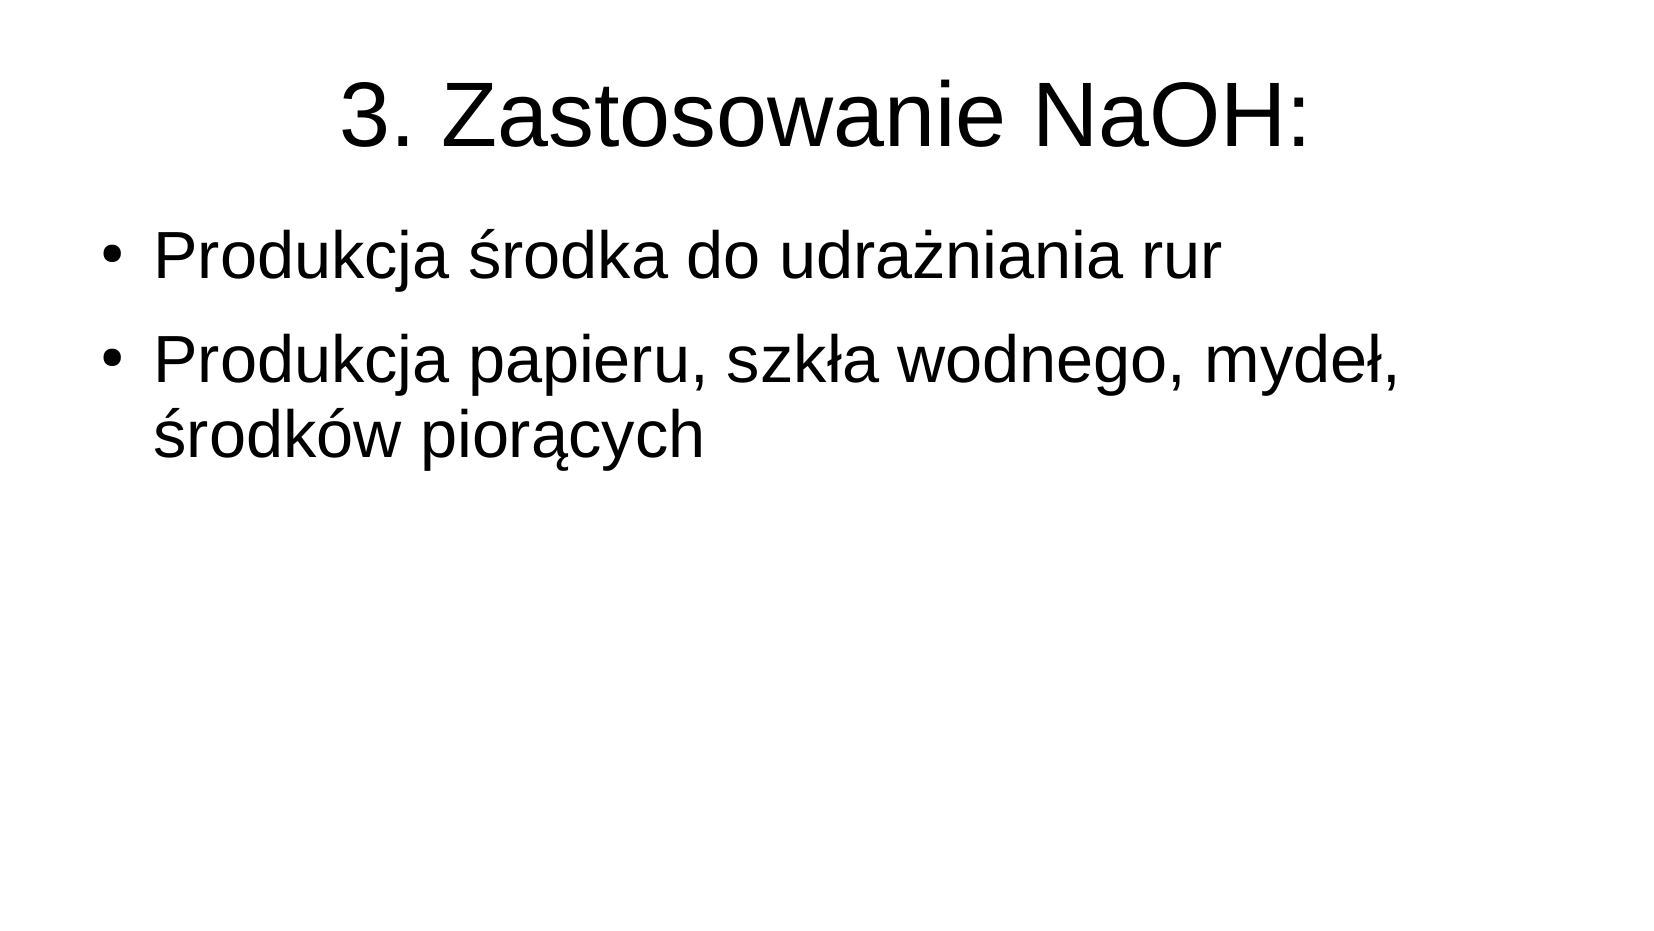

# 3. Zastosowanie NaOH:
Produkcja środka do udrażniania rur
Produkcja papieru, szkła wodnego, mydeł, środków piorących